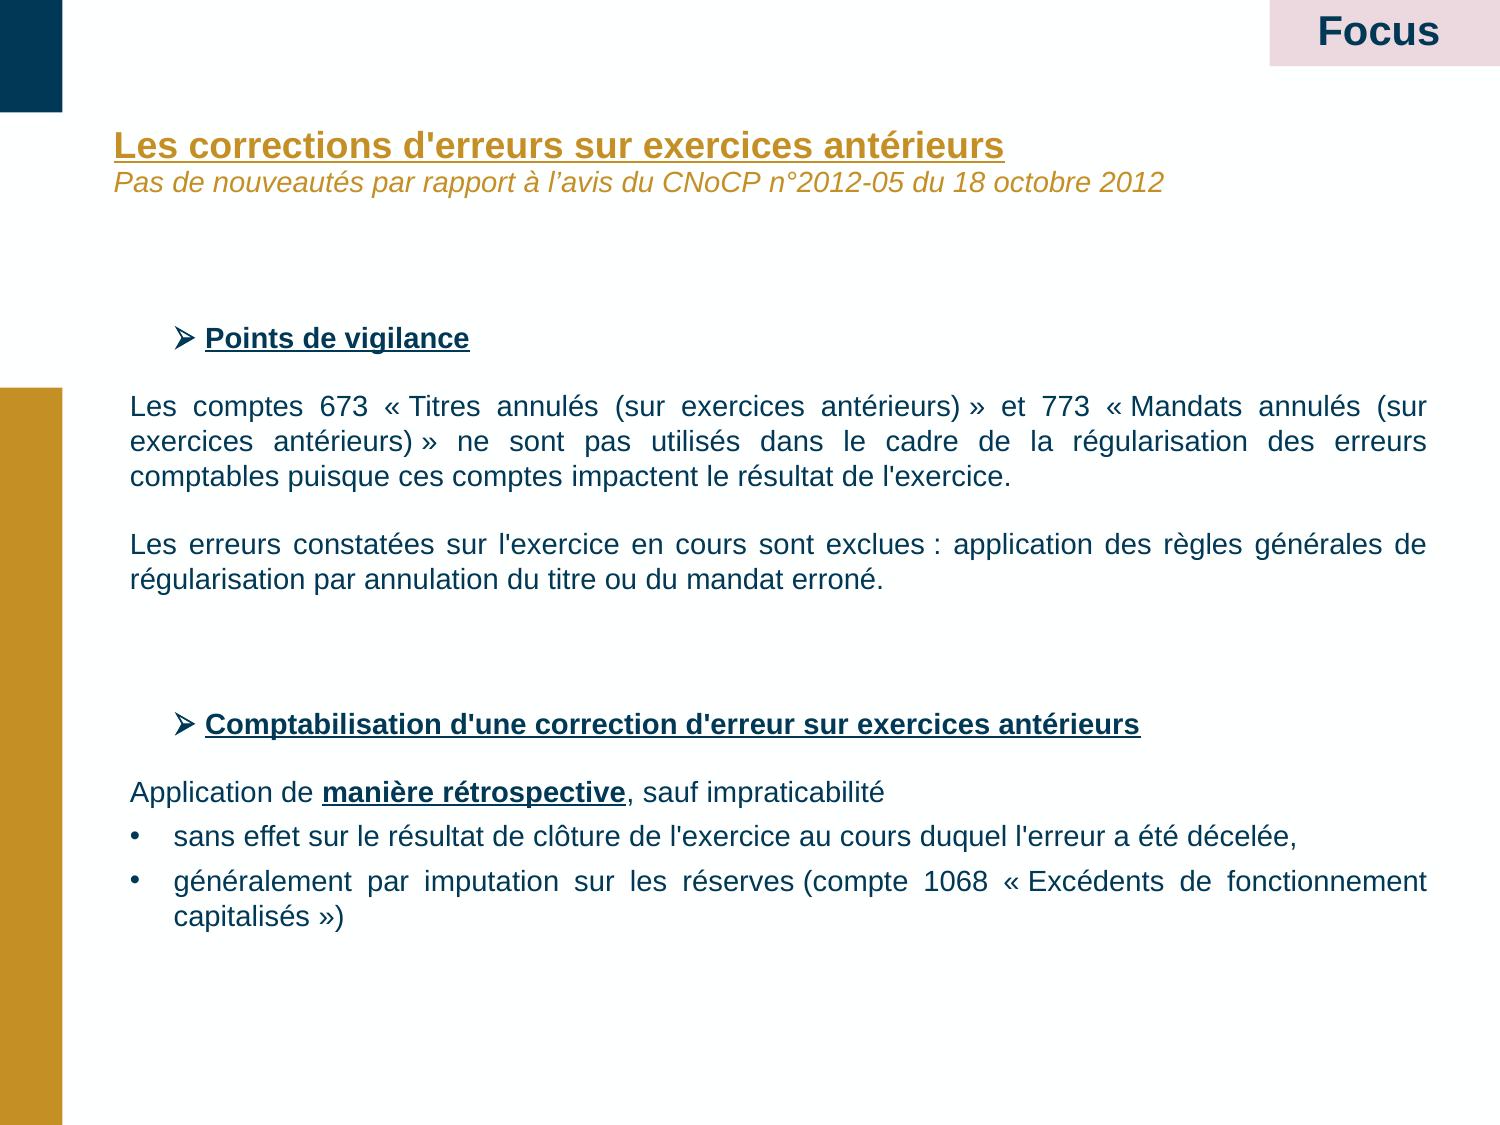

Focus
Les corrections d'erreurs sur exercices antérieurs
Pas de nouveautés par rapport à l’avis du CNoCP n°2012-05 du 18 octobre 2012
#  Points de vigilance
Les comptes 673 « Titres annulés (sur exercices antérieurs) » et 773 « Mandats annulés (sur exercices antérieurs) » ne sont pas utilisés dans le cadre de la régularisation des erreurs comptables puisque ces comptes impactent le résultat de l'exercice.
Les erreurs constatées sur l'exercice en cours sont exclues : application des règles générales de régularisation par annulation du titre ou du mandat erroné.
 Comptabilisation d'une correction d'erreur sur exercices antérieurs
Application de manière rétrospective, sauf impraticabilité
sans effet sur le résultat de clôture de l'exercice au cours duquel l'erreur a été décelée,
généralement par imputation sur les réserves (compte 1068 « Excédents de fonctionnement capitalisés »)